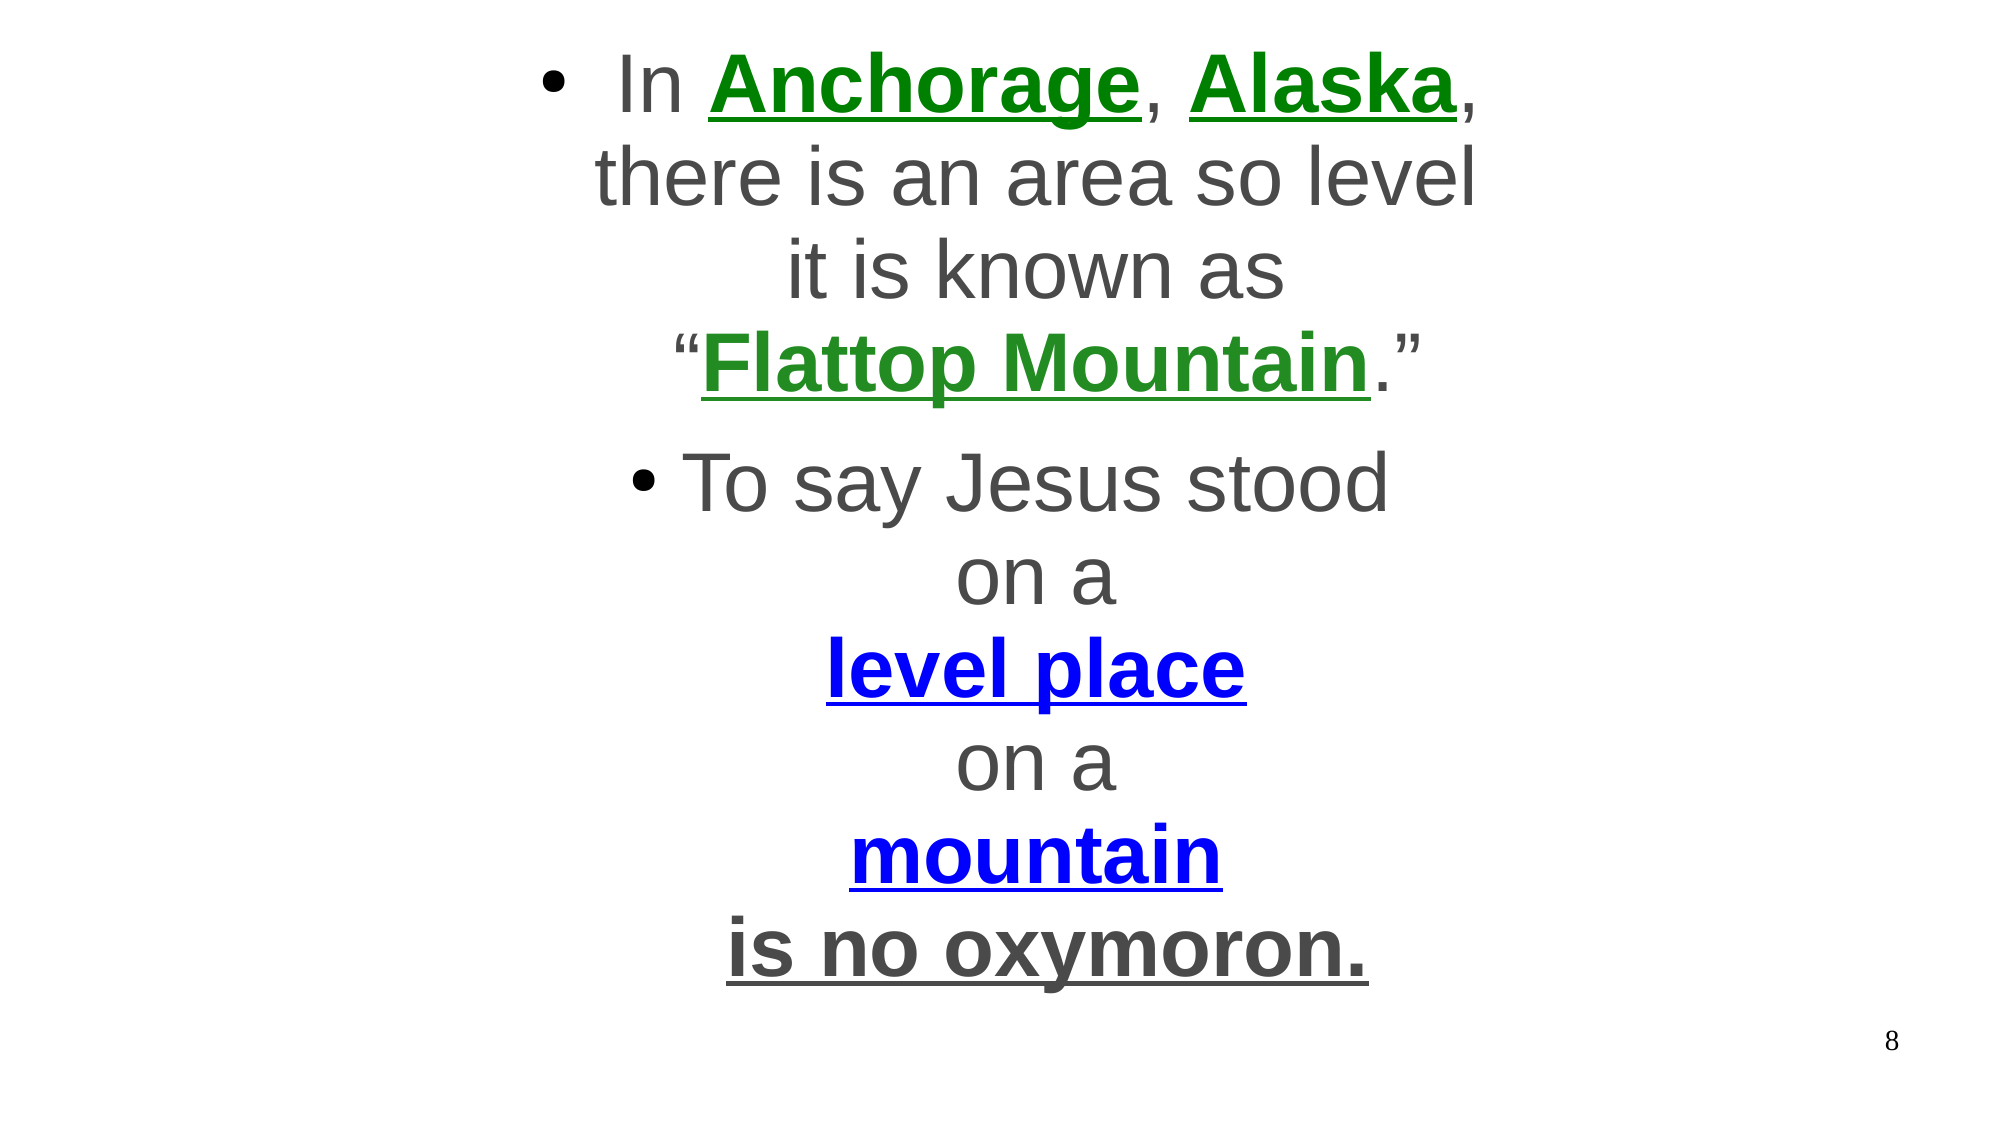

# In Anchorage, Alaska, there is an area so level it is known as “Flattop Mountain.”
To say Jesus stood
on a 
level place 
on a 
mountain 
is no oxymoron.
8